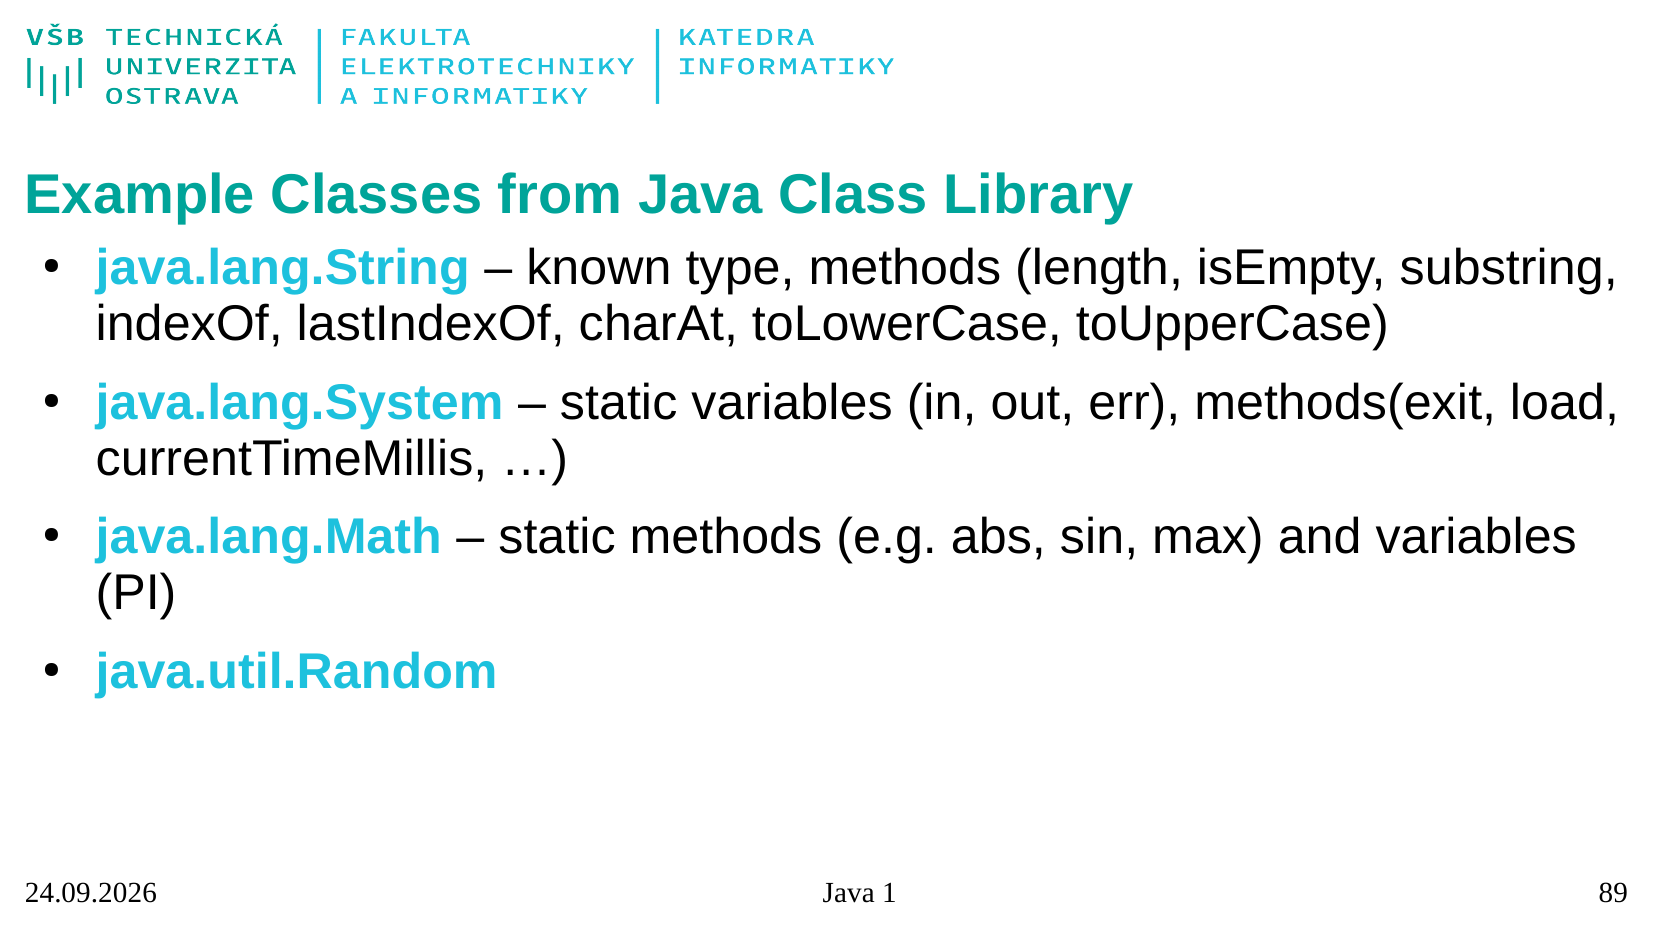

# Example Classes from Java Class Library
java.lang.String – known type, methods (length, isEmpty, substring, indexOf, lastIndexOf, charAt, toLowerCase, toUpperCase)
java.lang.System – static variables (in, out, err), methods(exit, load, currentTimeMillis, …)
java.lang.Math – static methods (e.g. abs, sin, max) and variables (PI)
java.util.Random
Java 1
89